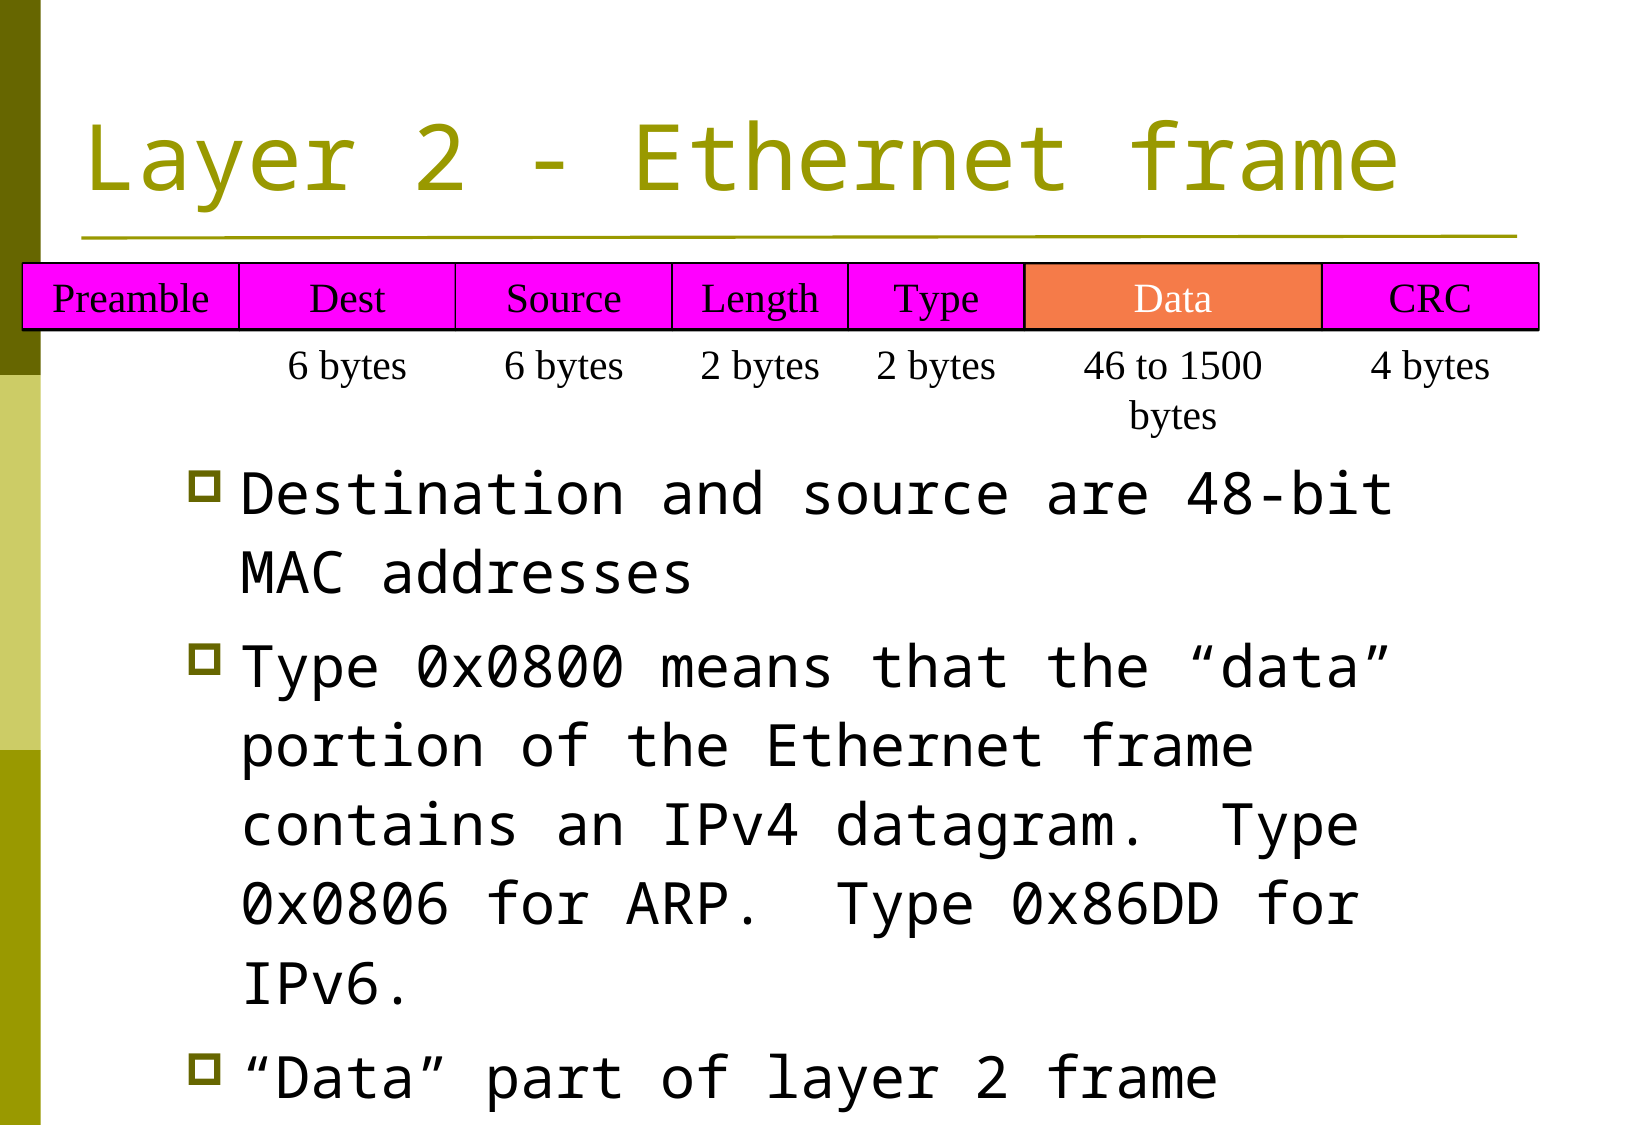

# Layer 2 - Ethernet frame
Preamble
Dest
Source
Length
Type
Data
CRC
6 bytes
6 bytes
2 bytes
2 bytes
46 to 1500 bytes
4 bytes
Destination and source are 48-bit MAC addresses
Type 0x0800 means that the “data” portion of the Ethernet frame contains an IPv4 datagram. Type 0x0806 for ARP. Type 0x86DD for IPv6.
“Data” part of layer 2 frame contains a layer 3 datagram.